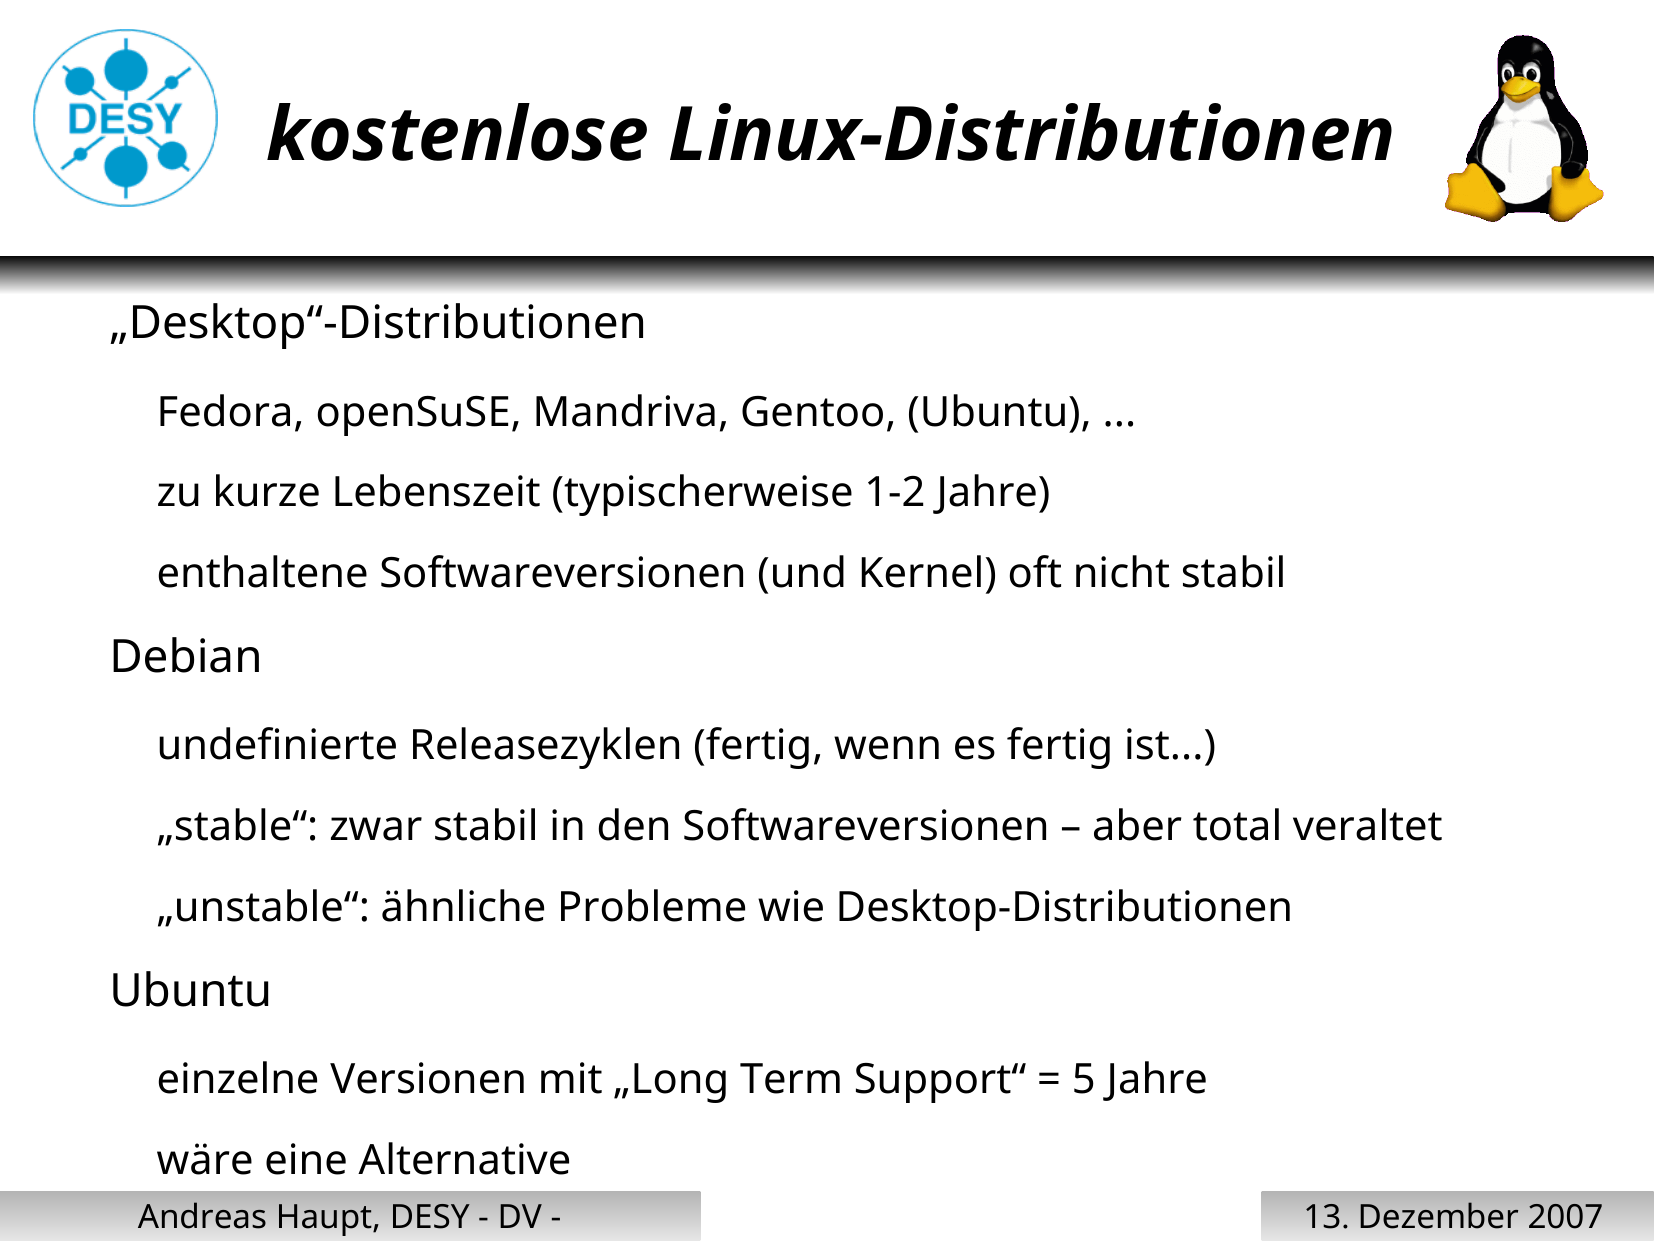

# kostenlose Linux-Distributionen
„Desktop“-Distributionen
Fedora, openSuSE, Mandriva, Gentoo, (Ubuntu), ...
zu kurze Lebenszeit (typischerweise 1-2 Jahre)
enthaltene Softwareversionen (und Kernel) oft nicht stabil
Debian
undefinierte Releasezyklen (fertig, wenn es fertig ist...)
„stable“: zwar stabil in den Softwareversionen – aber total veraltet
„unstable“: ähnliche Probleme wie Desktop-Distributionen
Ubuntu
einzelne Versionen mit „Long Term Support“ = 5 Jahre
wäre eine Alternative